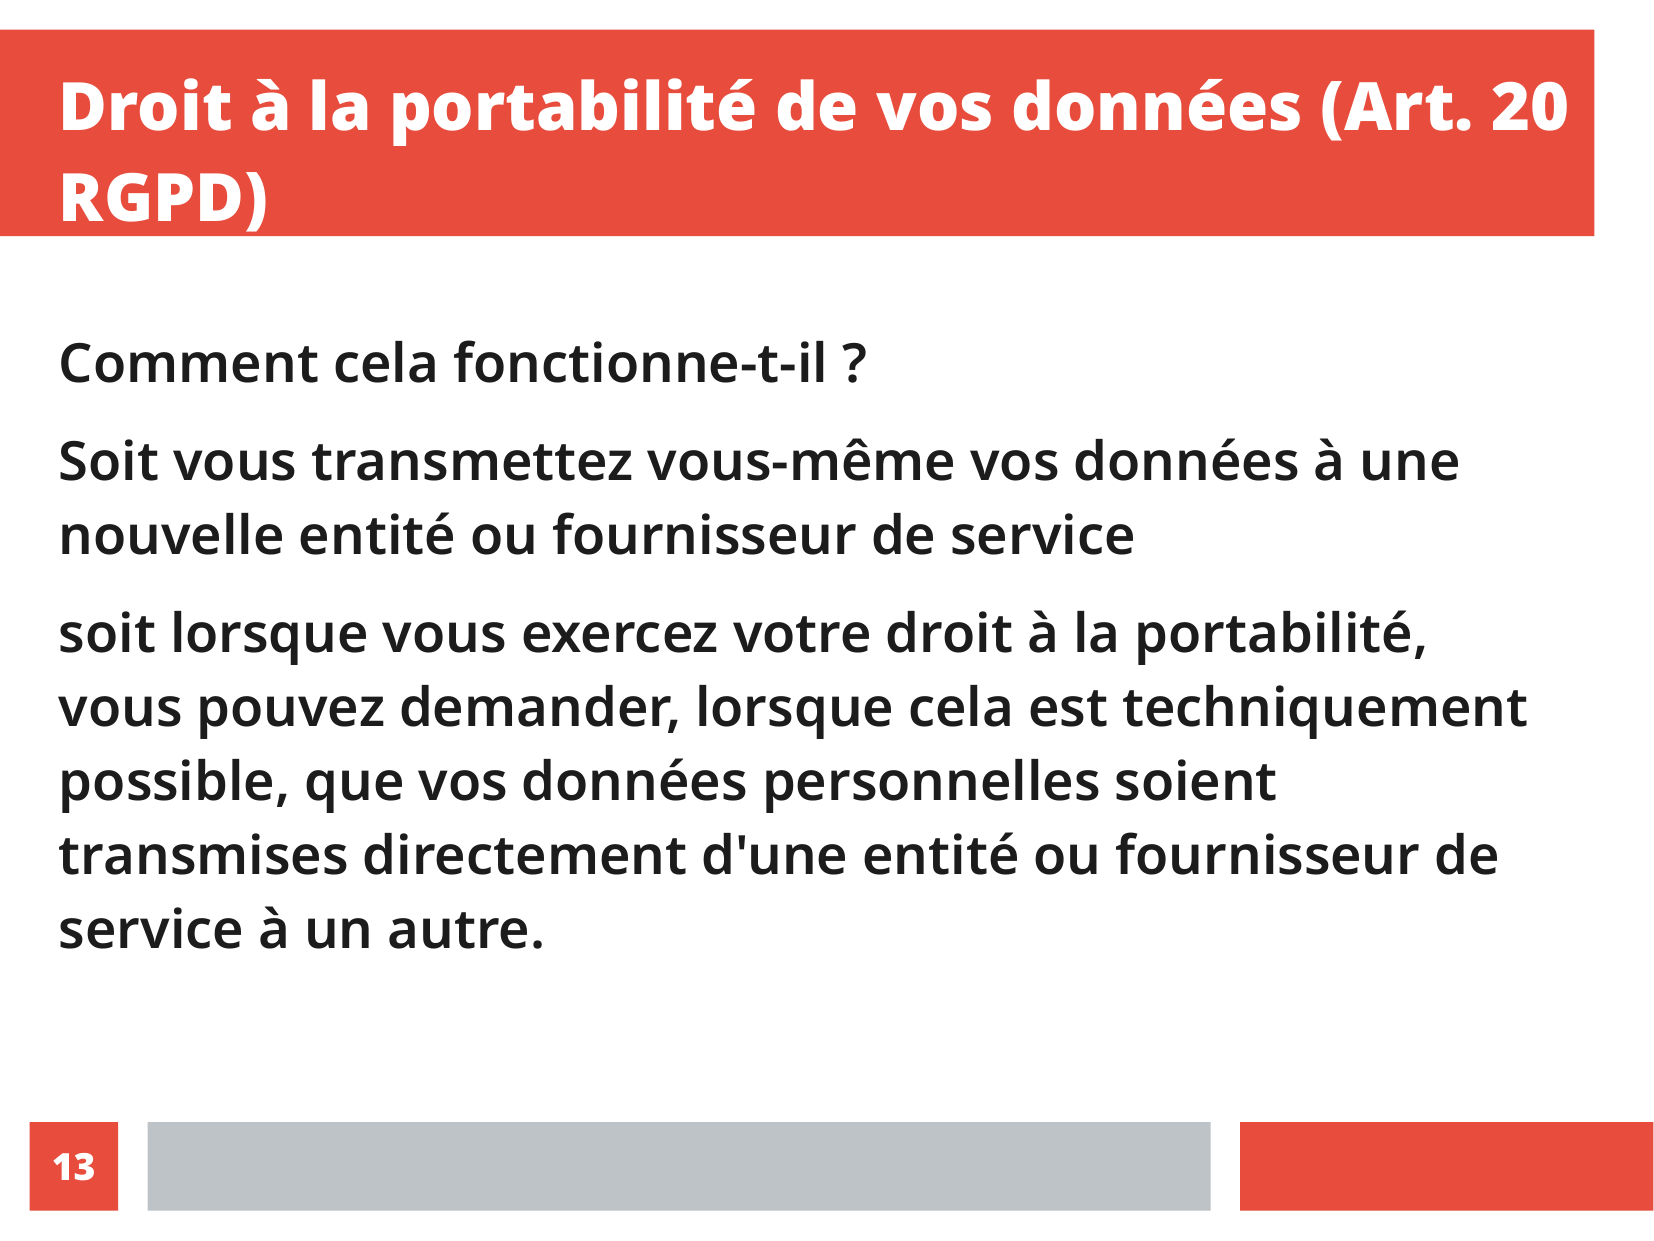

# Droit à la portabilité de vos données (Art. 20 RGPD)
Comment cela fonctionne-t-il ?
Soit vous transmettez vous-même vos données à une nouvelle entité ou fournisseur de service
soit lorsque vous exercez votre droit à la portabilité, vous pouvez demander, lorsque cela est techniquement possible, que vos données personnelles soient transmises directement d'une entité ou fournisseur de service à un autre.
13